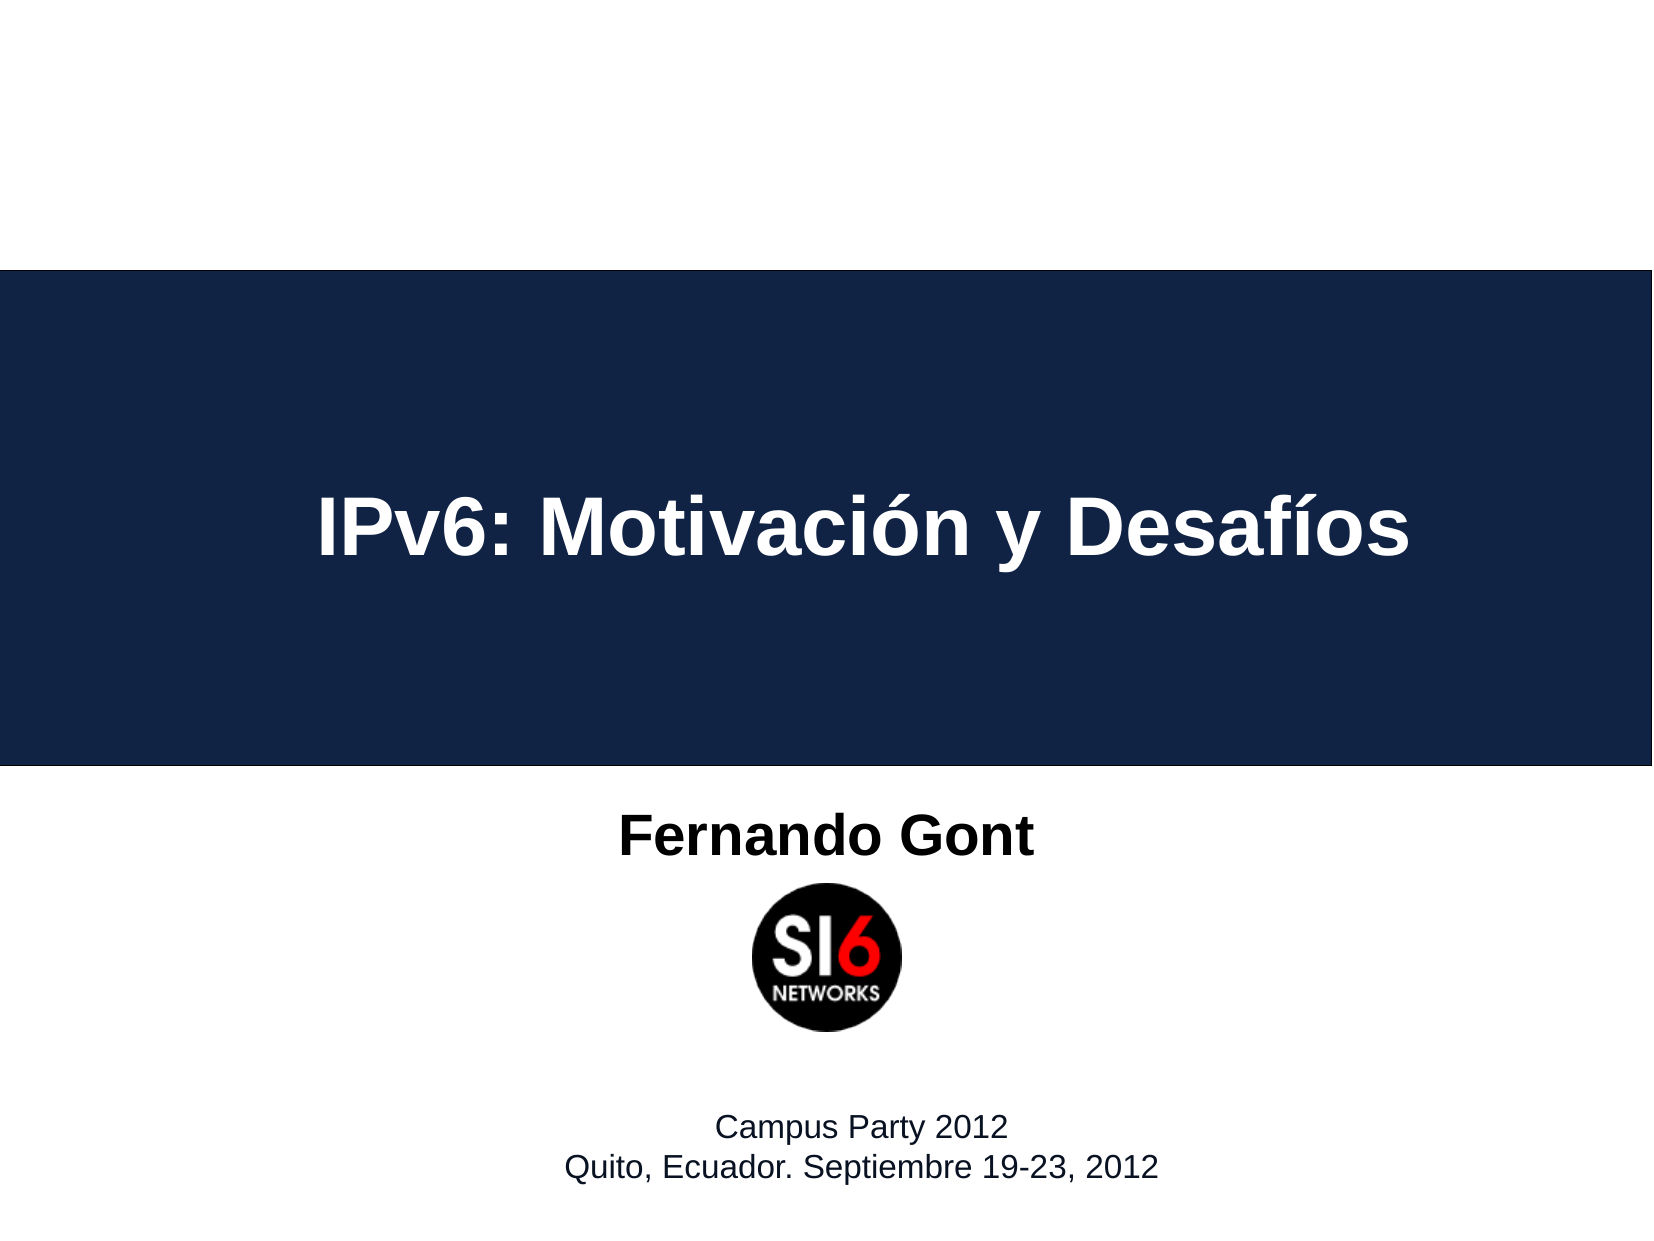

# IPv6: Motivación y Desafíos
Campus Party 2012
Quito, Ecuador. Septiembre 19-23, 2012